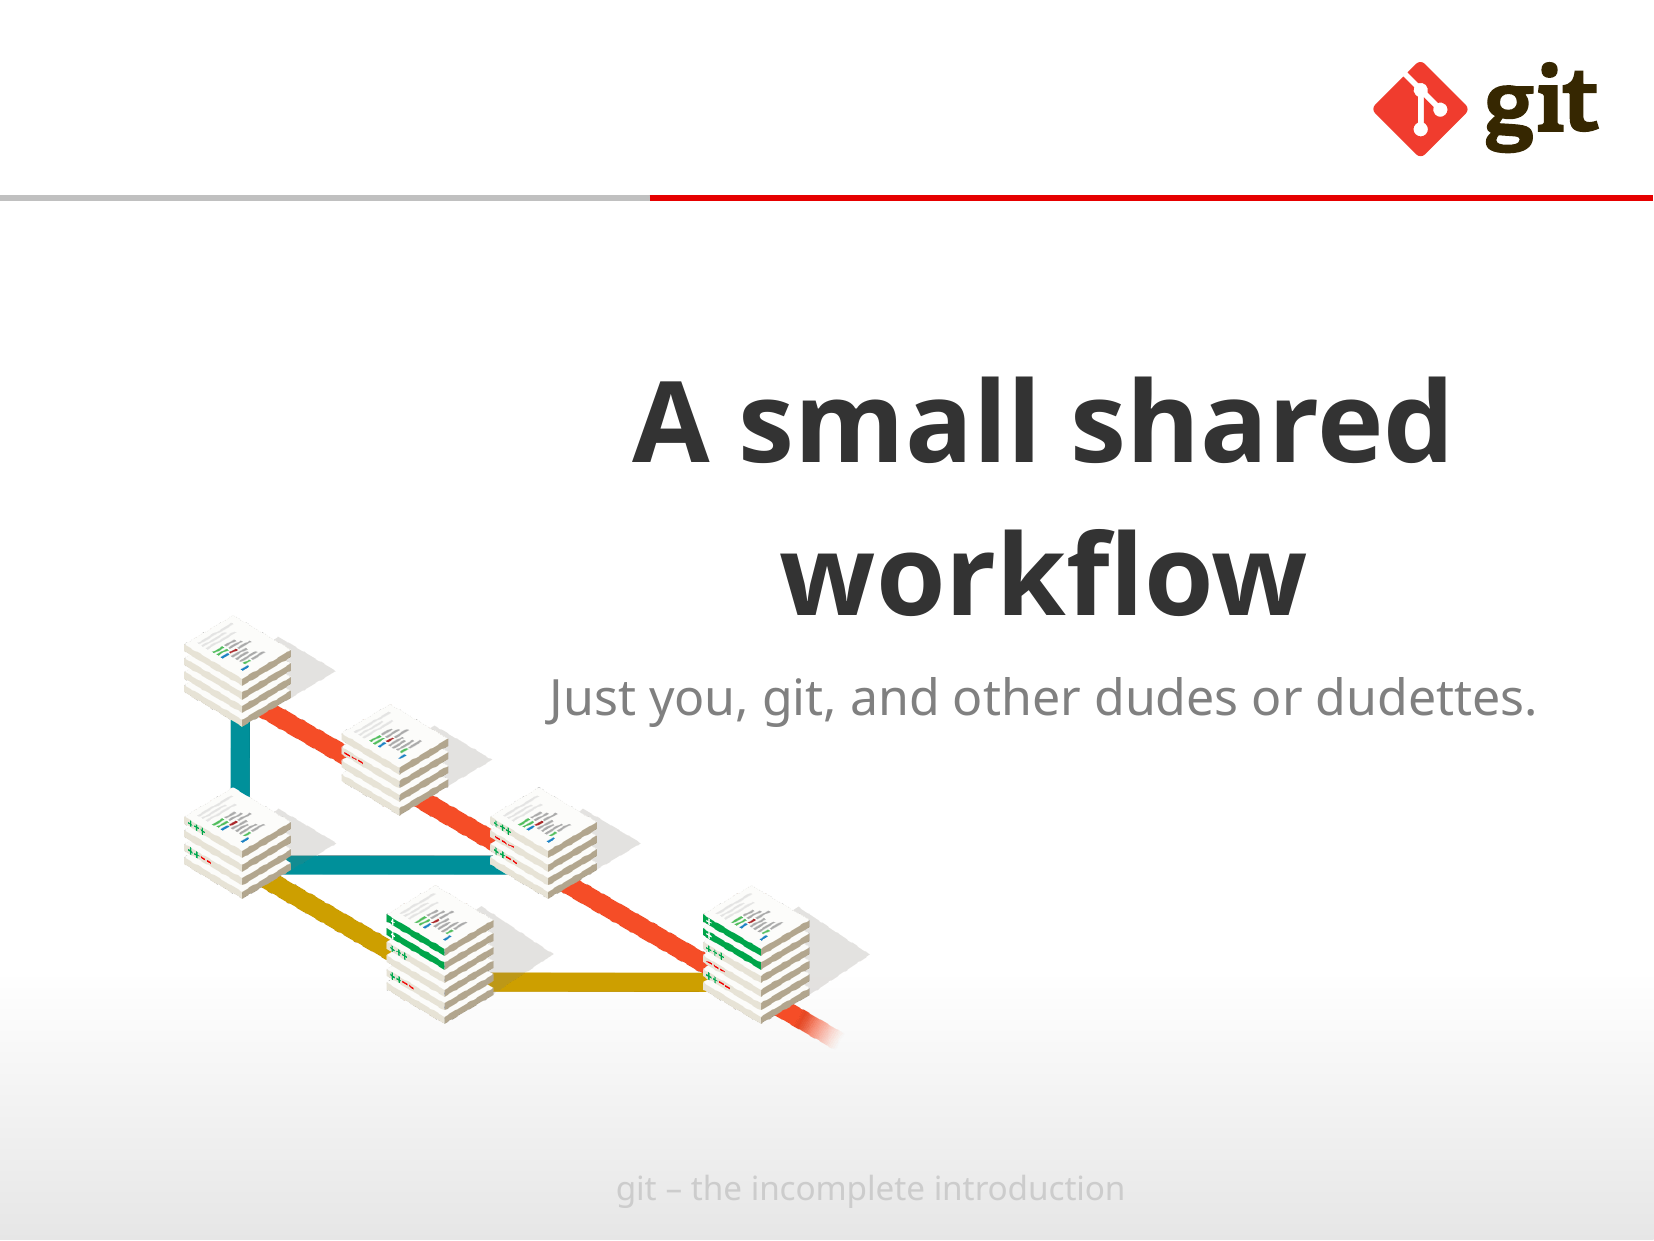

#
A small shared workflow
Just you, git, and other dudes or dudettes.